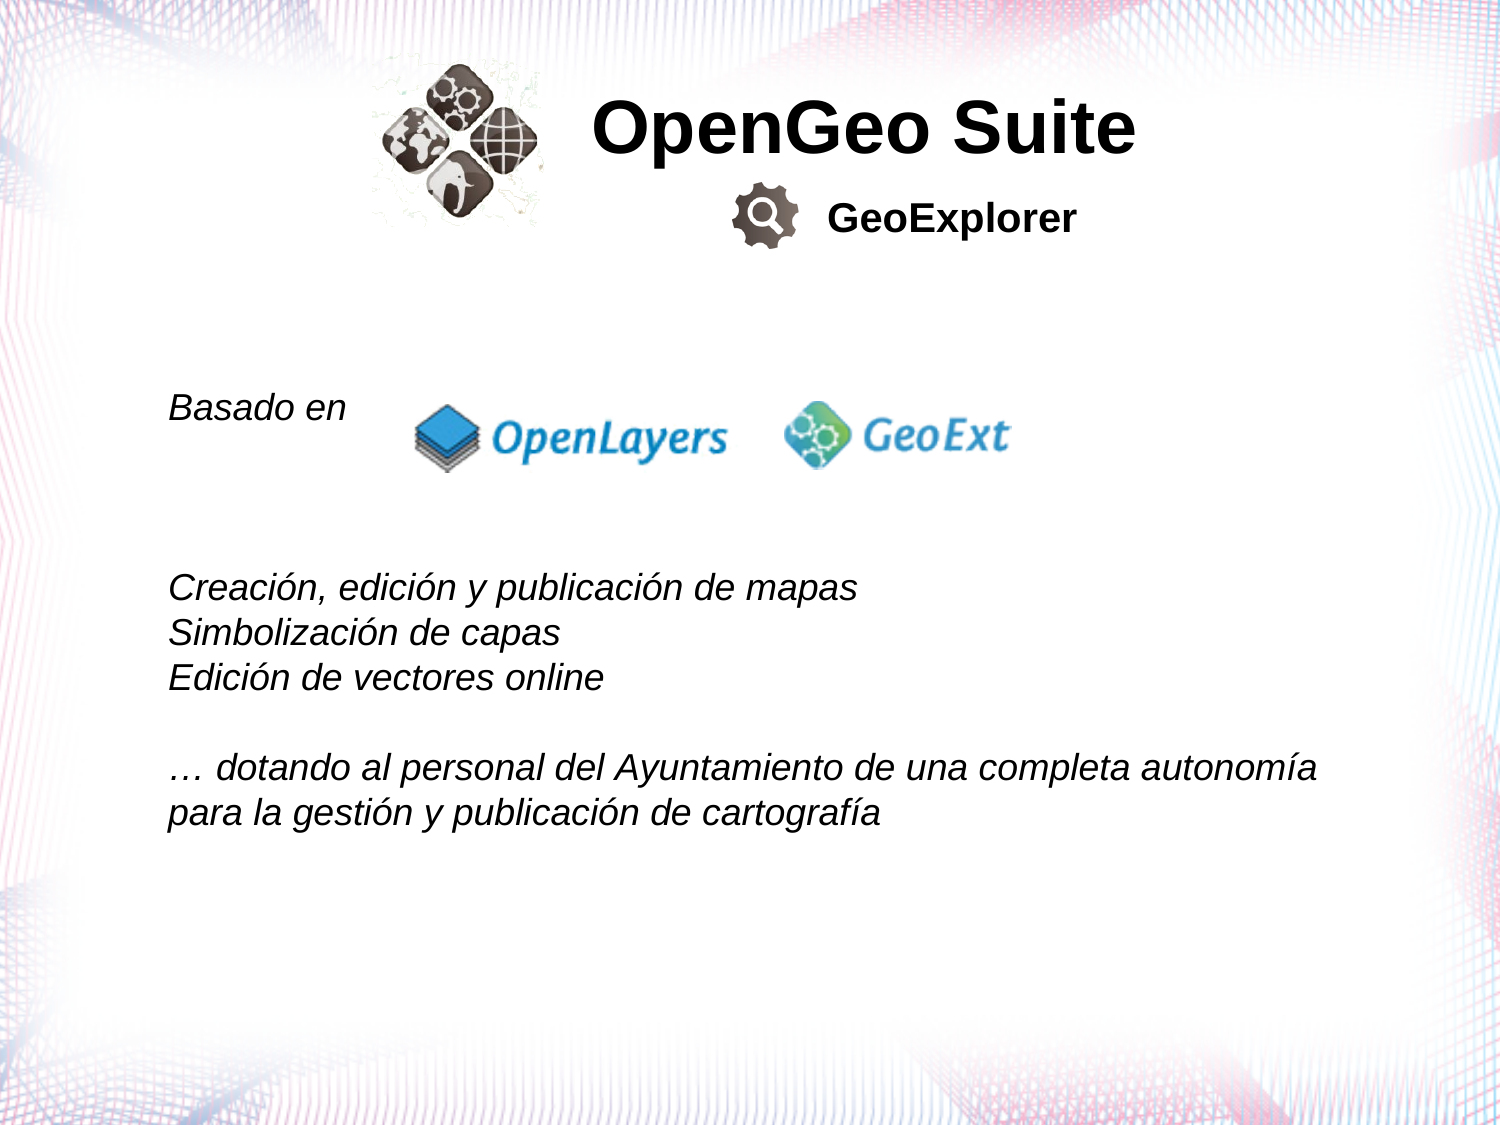

OpenGeo Suite
# GeoExplorer
Basado en
Creación, edición y publicación de mapas
Simbolización de capas
Edición de vectores online
… dotando al personal del Ayuntamiento de una completa autonomía para la gestión y publicación de cartografía